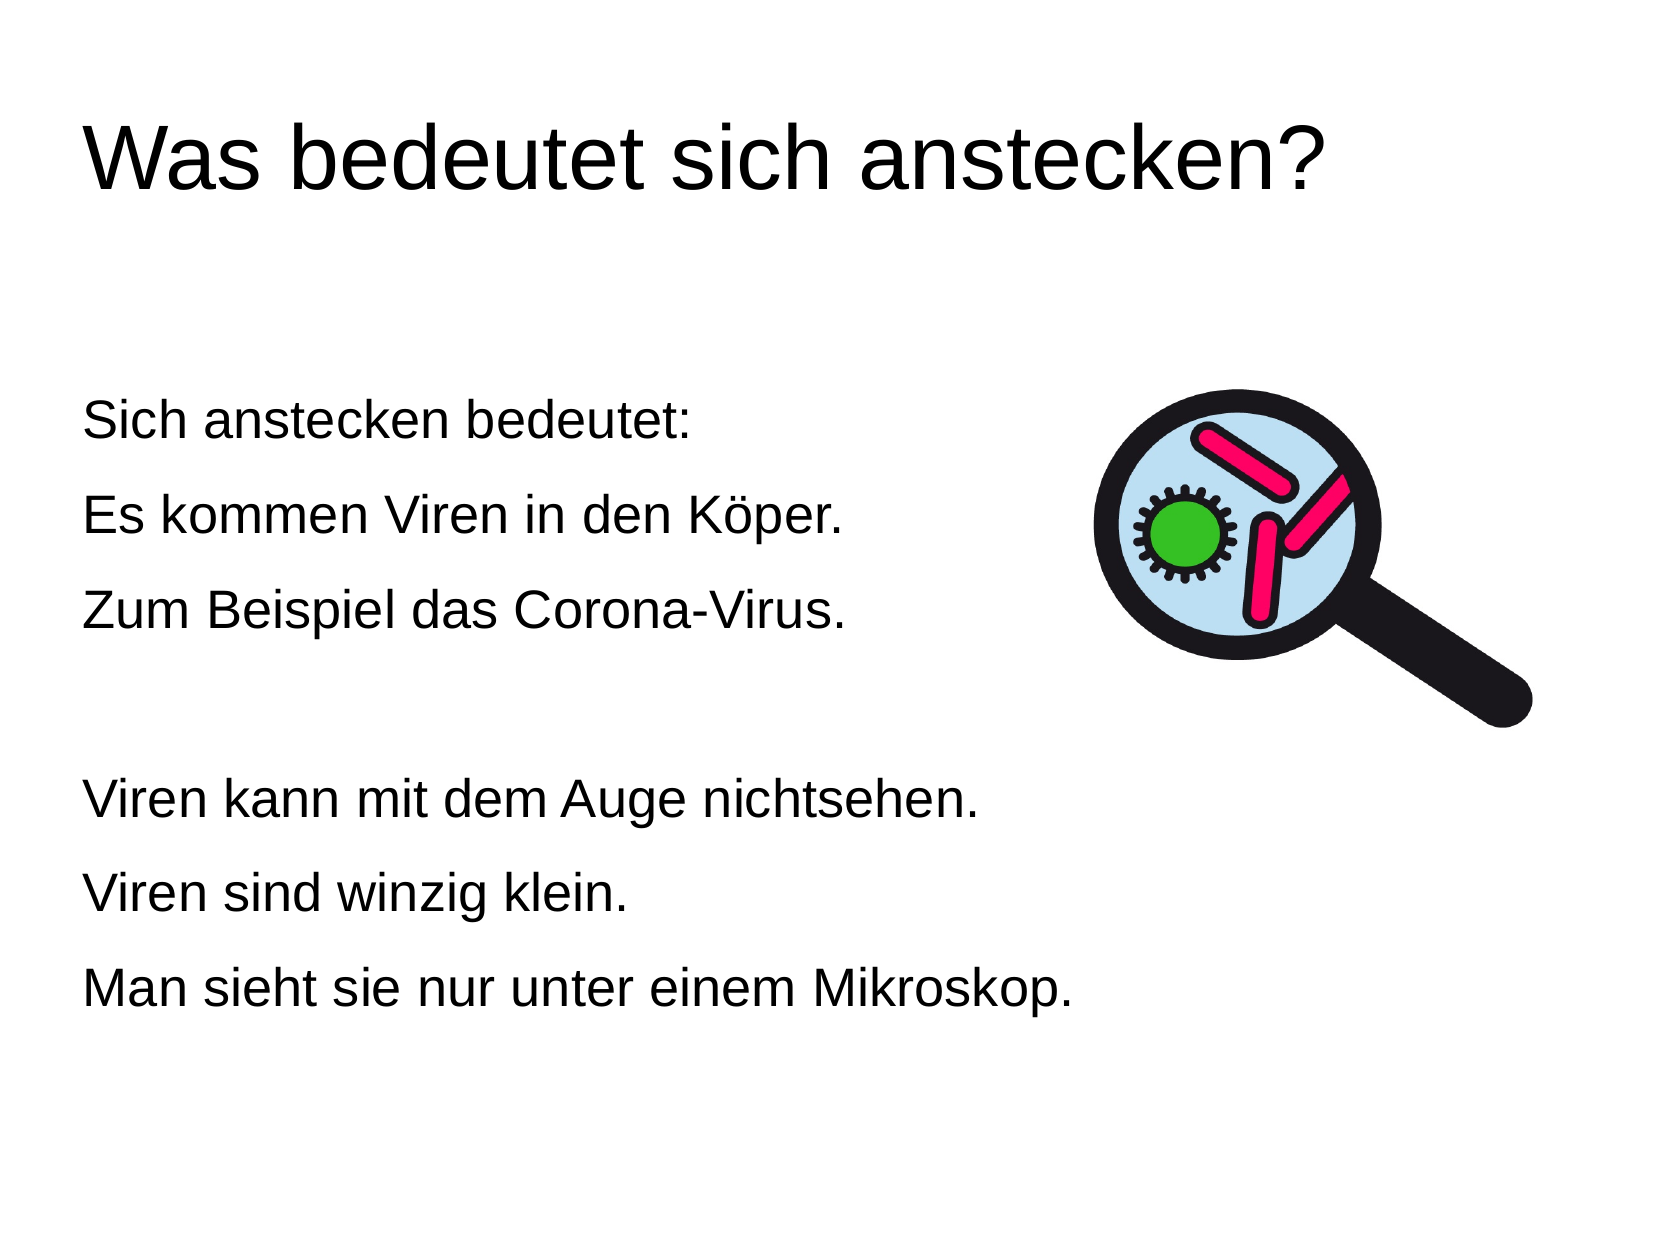

# Was bedeutet sich anstecken?
Sich anstecken bedeutet:
Es kommen Viren in den Köper.
Zum Beispiel das Corona-Virus.
Viren kann mit dem Auge nichtsehen.
Viren sind winzig klein.
Man sieht sie nur unter einem Mikroskop.